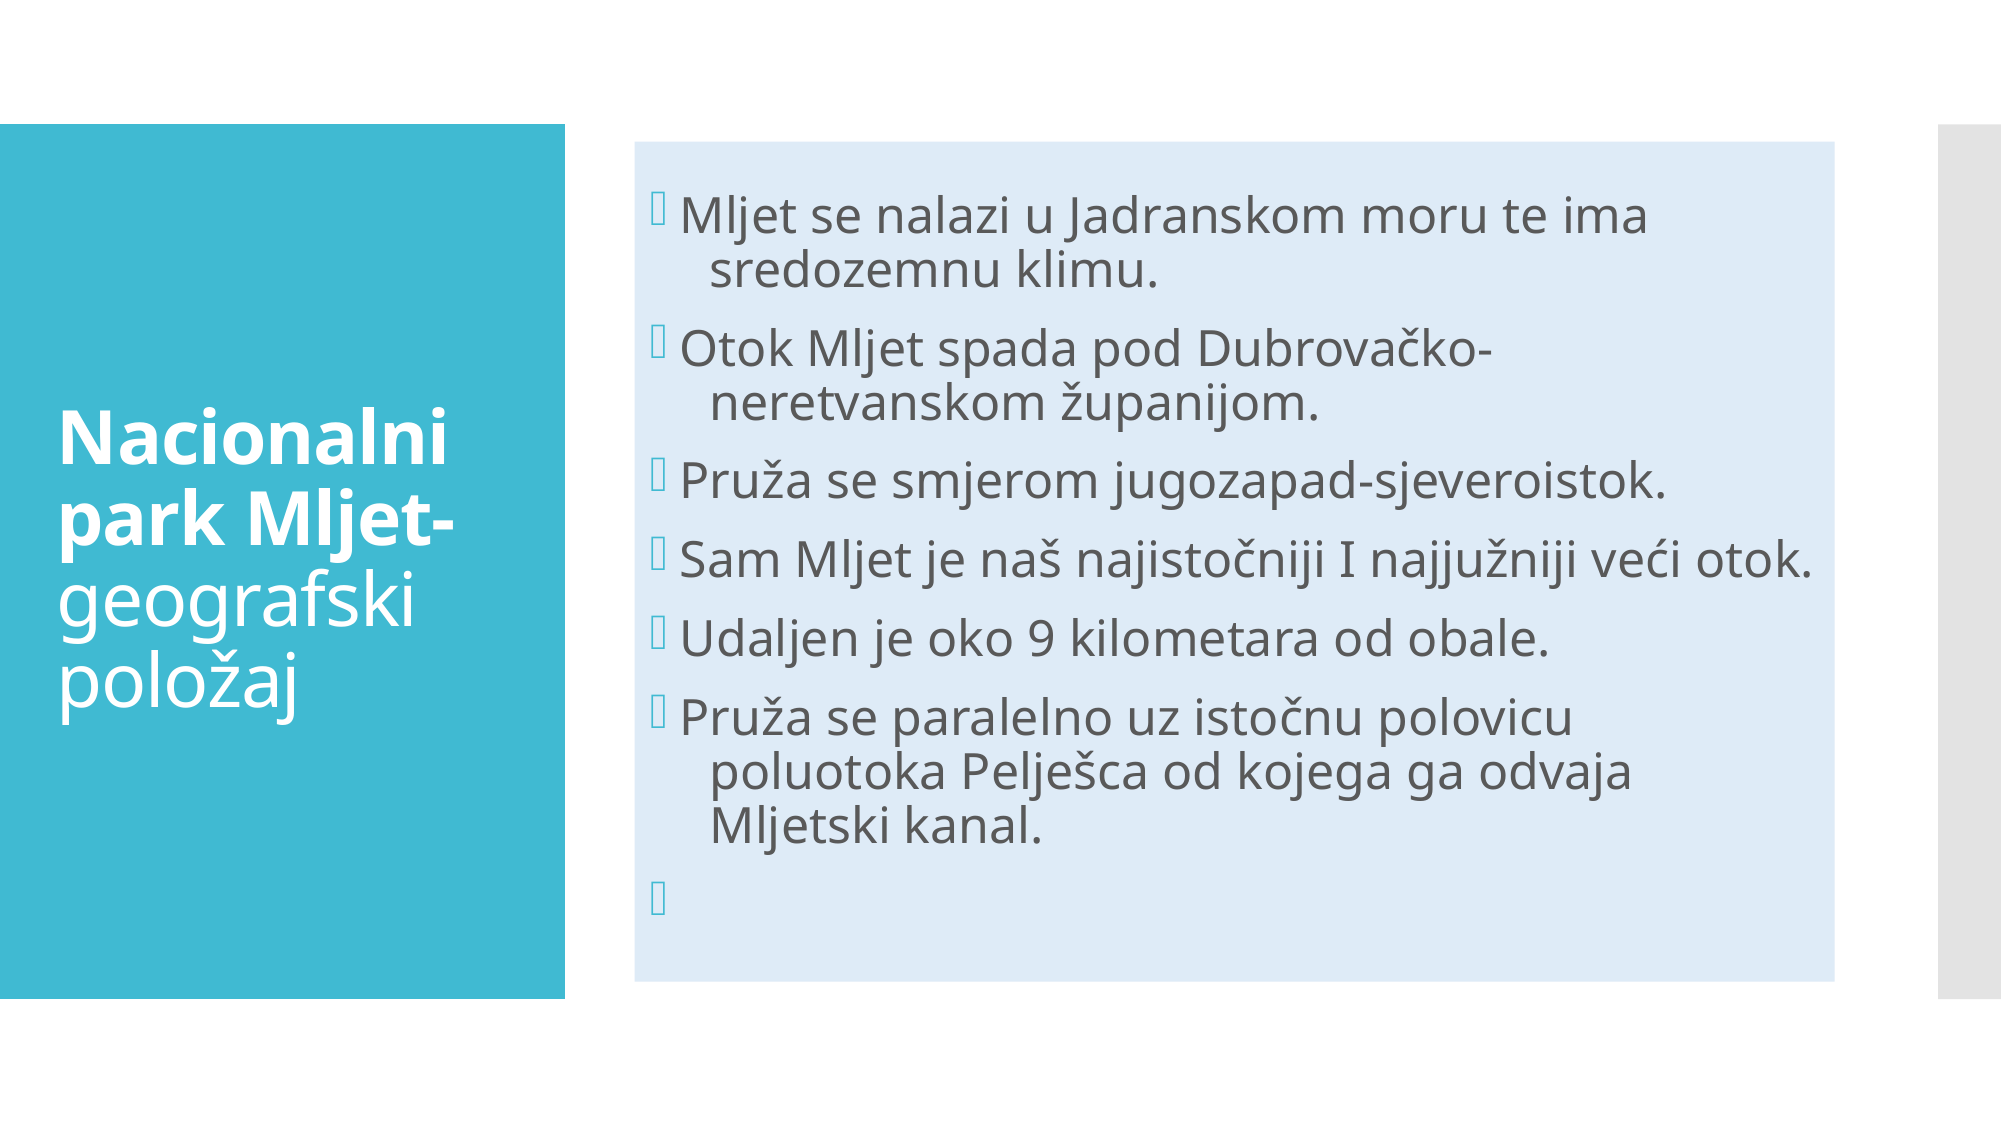

Mljet se nalazi u Jadranskom moru te ima sredozemnu klimu.
Otok Mljet spada pod Dubrovačko-neretvanskom županijom.
Pruža se smjerom jugozapad-sjeveroistok.
Sam Mljet je naš najistočniji I najjužniji veći otok.
Udaljen je oko 9 kilometara od obale.
Pruža se paralelno uz istočnu polovicu poluotoka Pelješca od kojega ga odvaja Mljetski kanal.
# Nacionalni park Mljet-geografski položaj